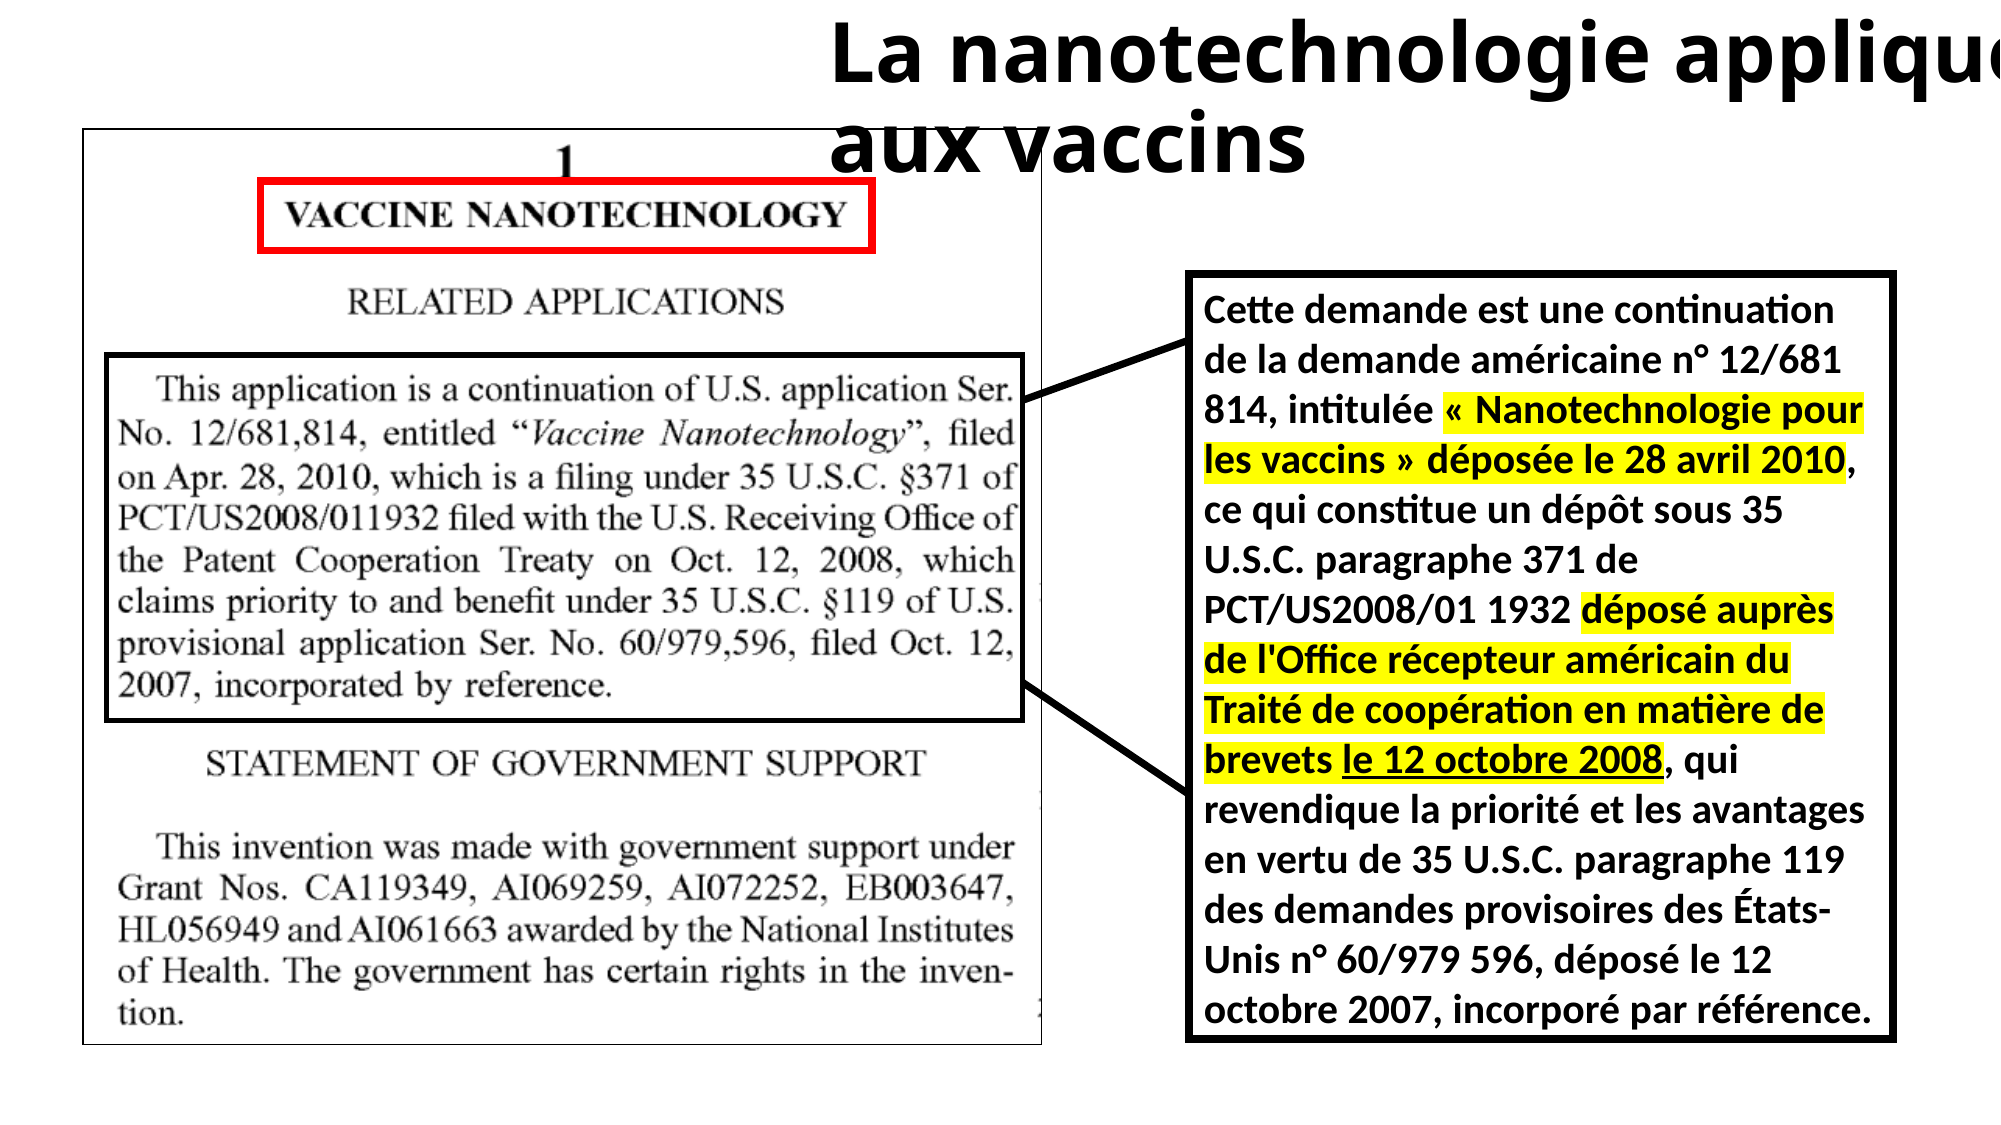

# La nanotechnologie appliquée aux vaccins
Cette demande est une continuation de la demande américaine n° 12/681 814, intitulée « Nanotechnologie pour les vaccins » déposée le 28 avril 2010, ce qui constitue un dépôt sous 35 U.S.C. paragraphe 371 de PCT/US2008/01 1932 déposé auprès de l'Office récepteur américain du Traité de coopération en matière de brevets le 12 octobre 2008, qui revendique la priorité et les avantages en vertu de 35 U.S.C. paragraphe 119 des demandes provisoires des États-Unis n° 60/979 596, déposé le 12 octobre 2007, incorporé par référence.